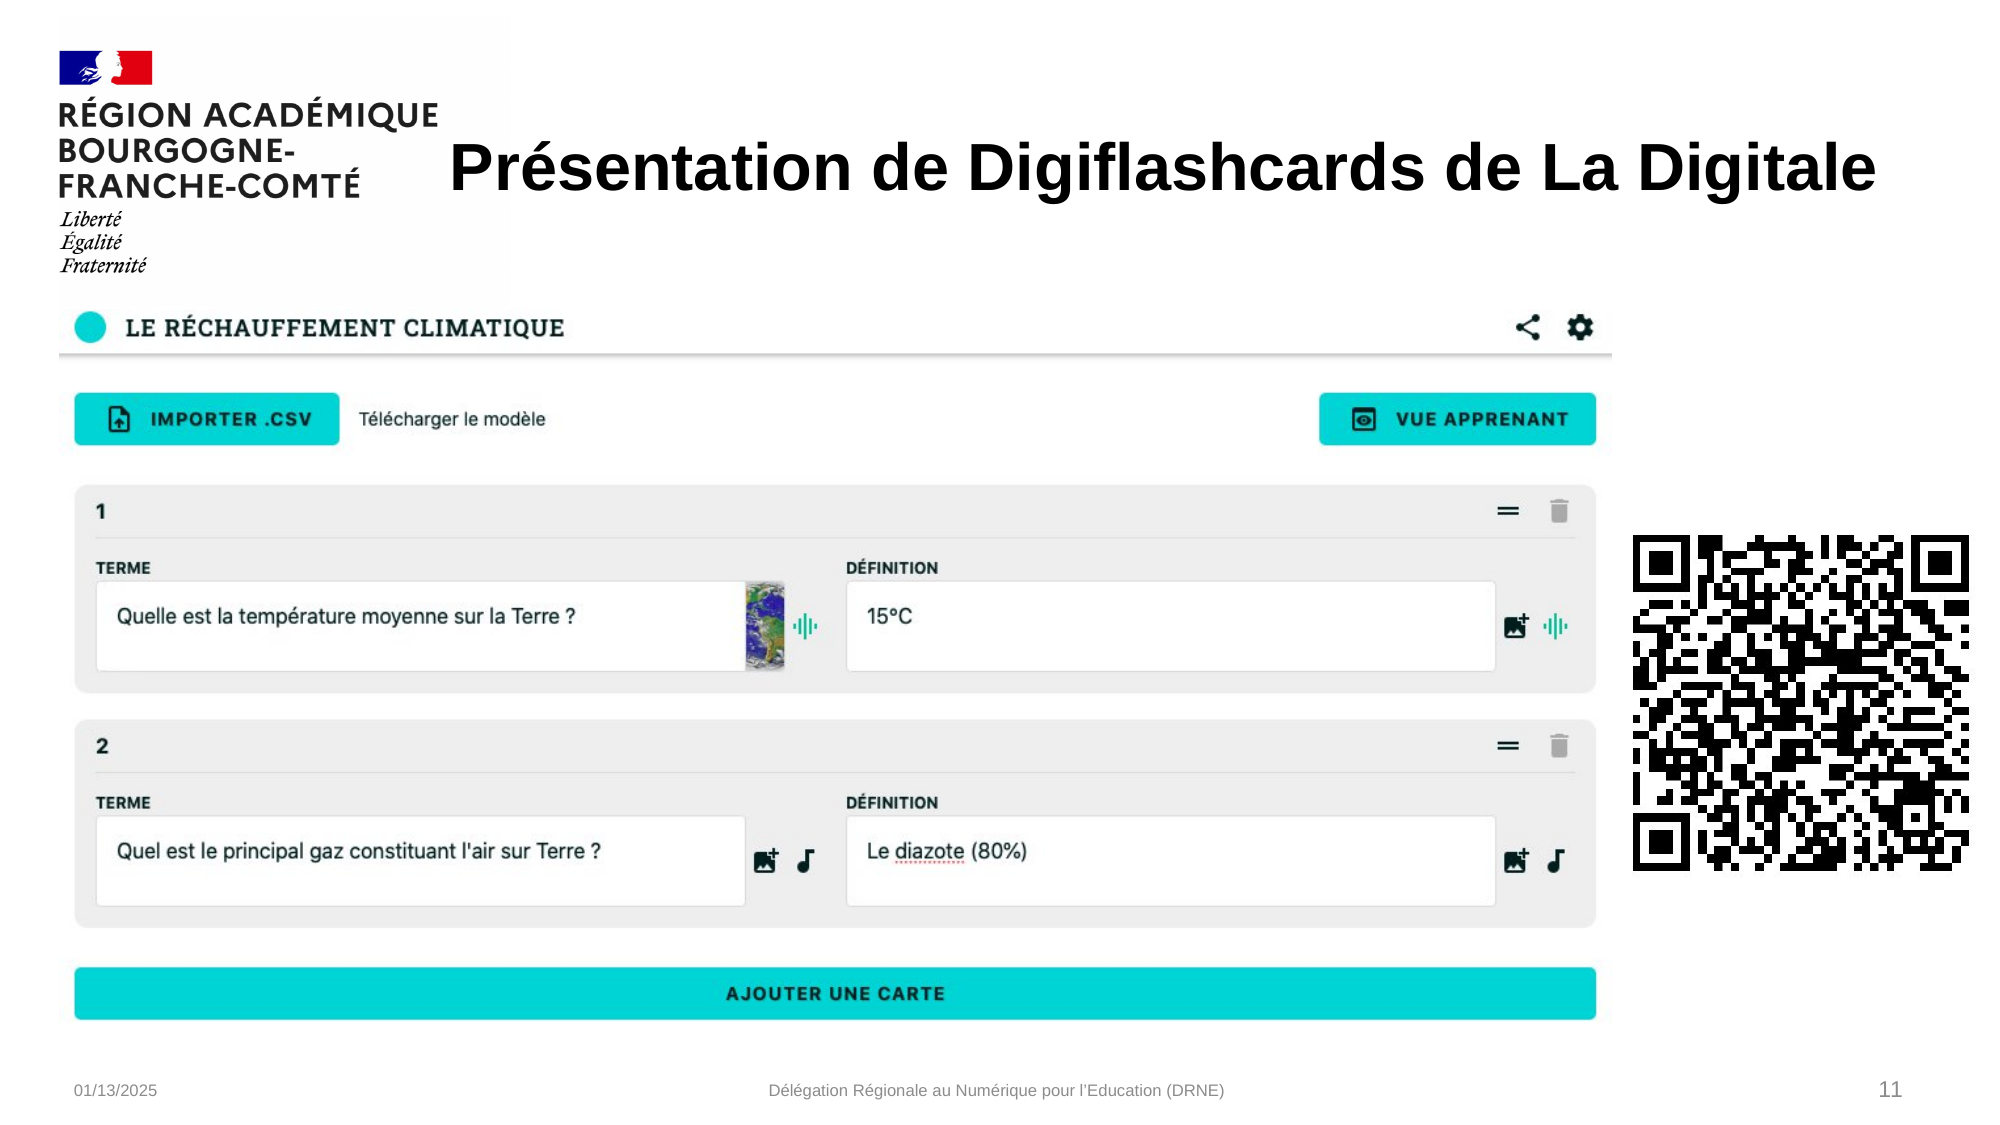

Présentation de Digiflashcards de La Digitale
11
01/13/2025
Délégation Régionale au Numérique pour l’Education (DRNE)